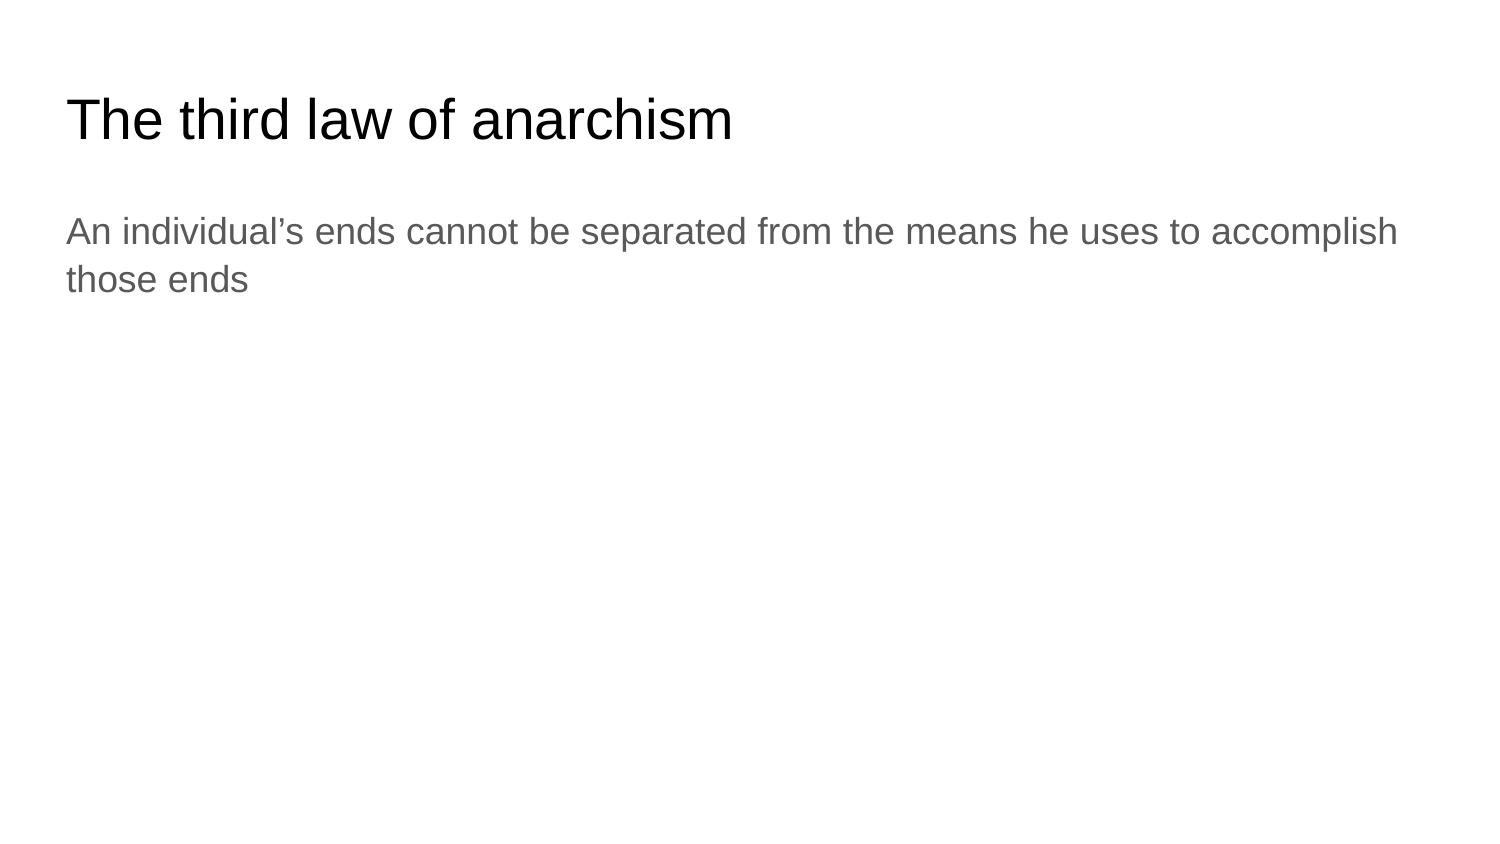

# The third law of anarchism
An individual’s ends cannot be separated from the means he uses to accomplish those ends